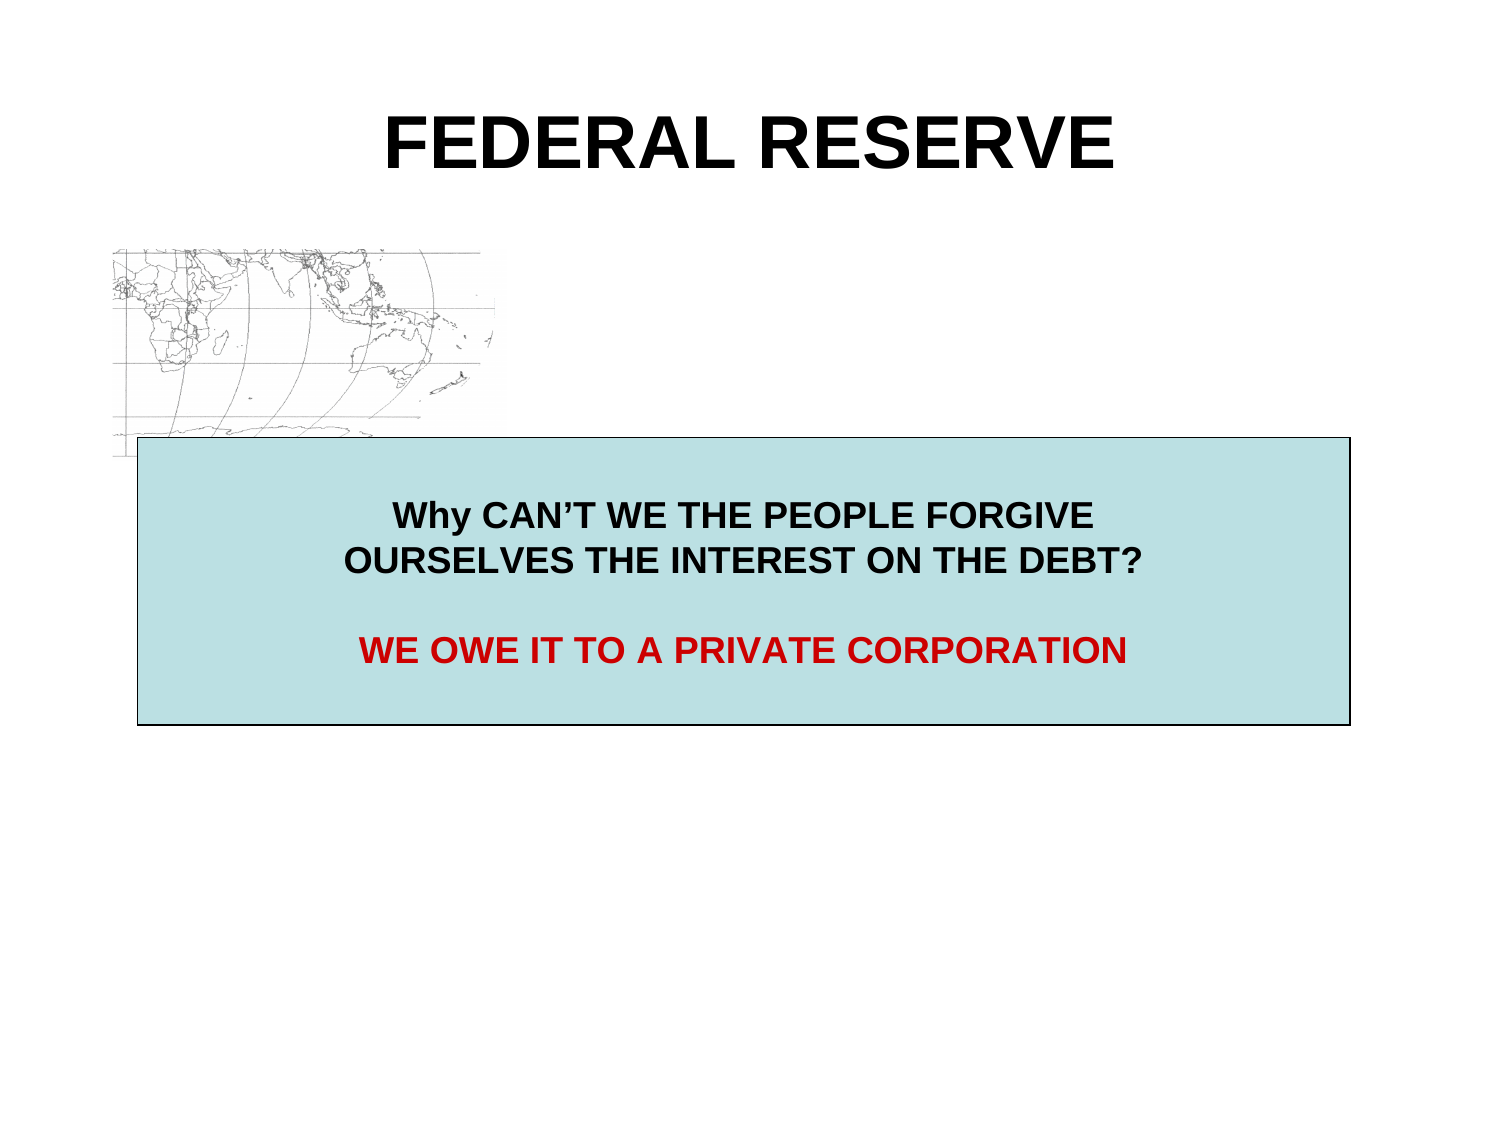

# FEDERAL RESERVE
Why CAN’T WE THE PEOPLE FORGIVE
OURSELVES THE INTEREST ON THE DEBT?
WE OWE IT TO A PRIVATE CORPORATION